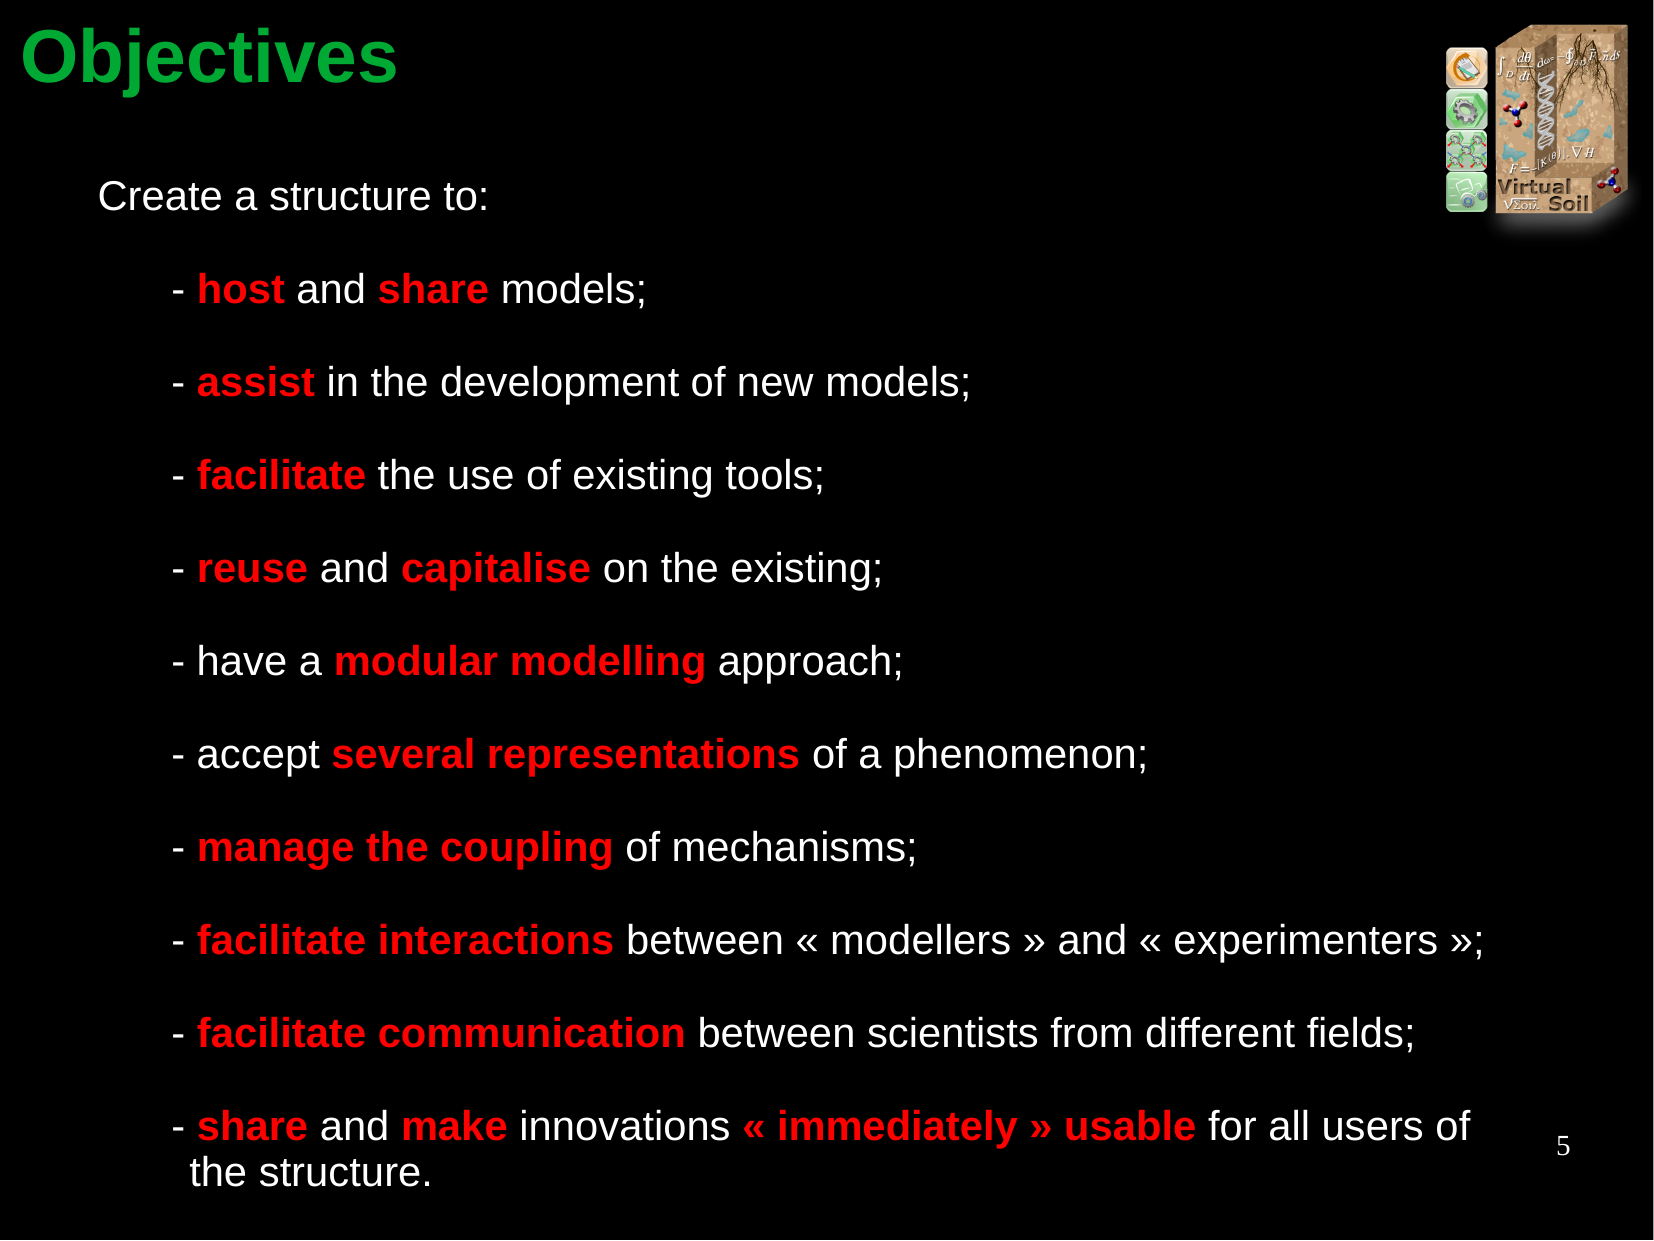

Objectives
Create a structure to:
	- host and share models;
	- assist in the development of new models;
	- facilitate the use of existing tools;
	- reuse and capitalise on the existing;
	- have a modular modelling approach;
	- accept several representations of a phenomenon;
	- manage the coupling of mechanisms;
	- facilitate interactions between « modellers » and « experimenters »;
	- facilitate communication between scientists from different fields;
	- share and make innovations « immediately » usable for all users of
 the structure.
5